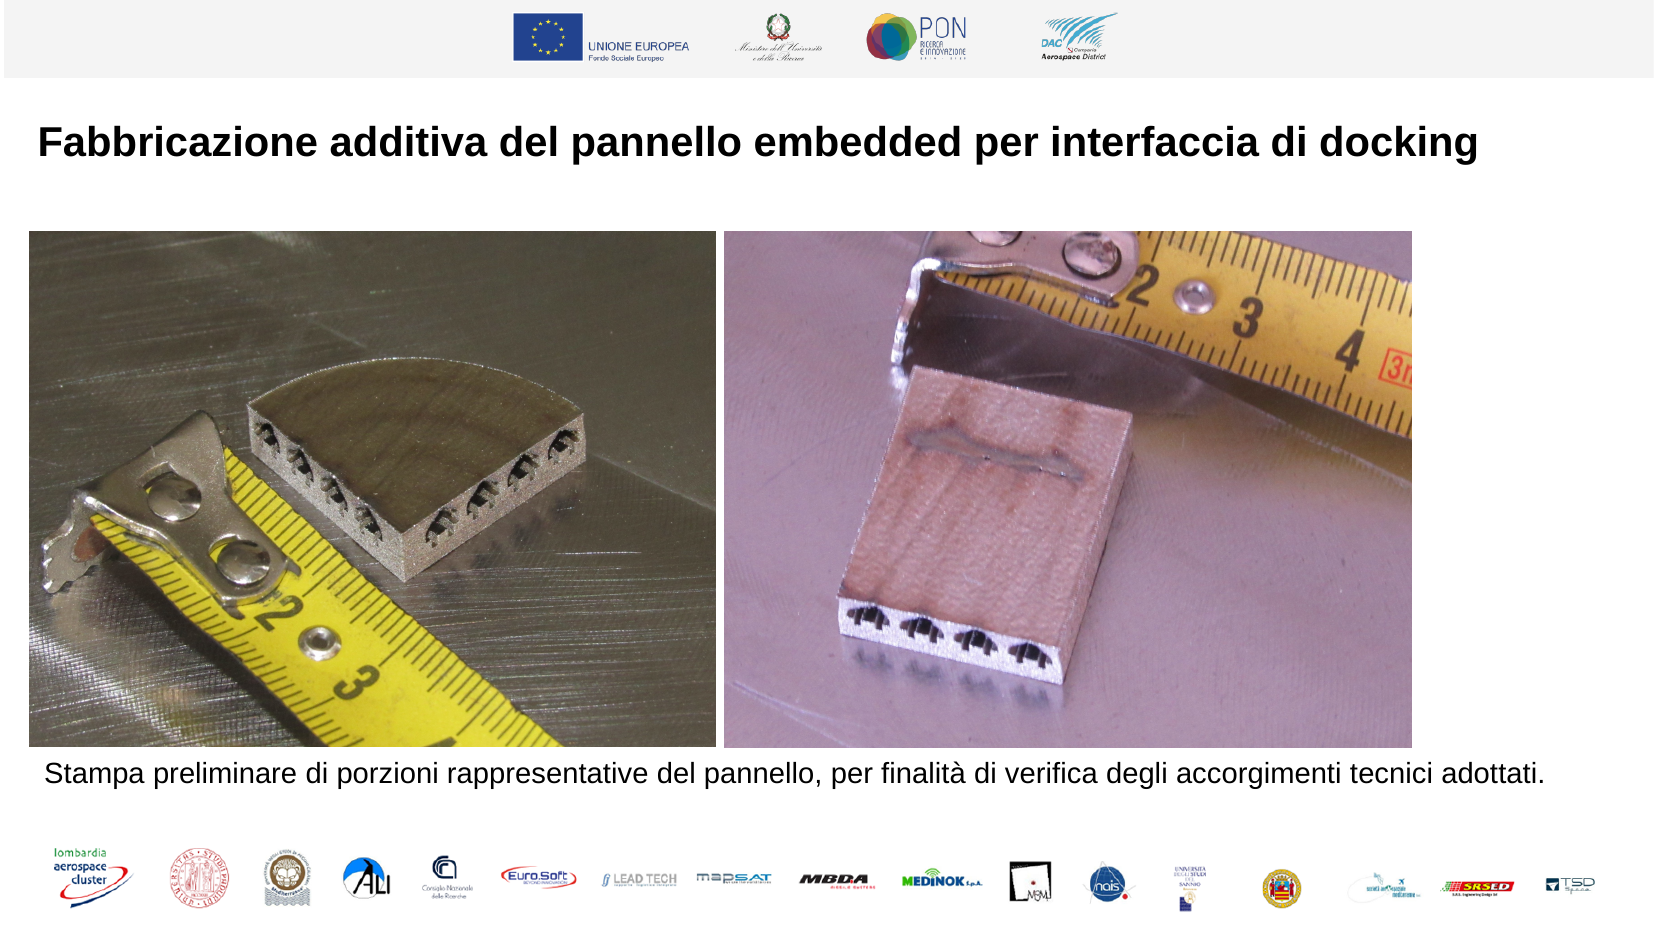

Fabbricazione additiva del pannello embedded per interfaccia di docking
Stampa preliminare di porzioni rappresentative del pannello, per finalità di verifica degli accorgimenti tecnici adottati.